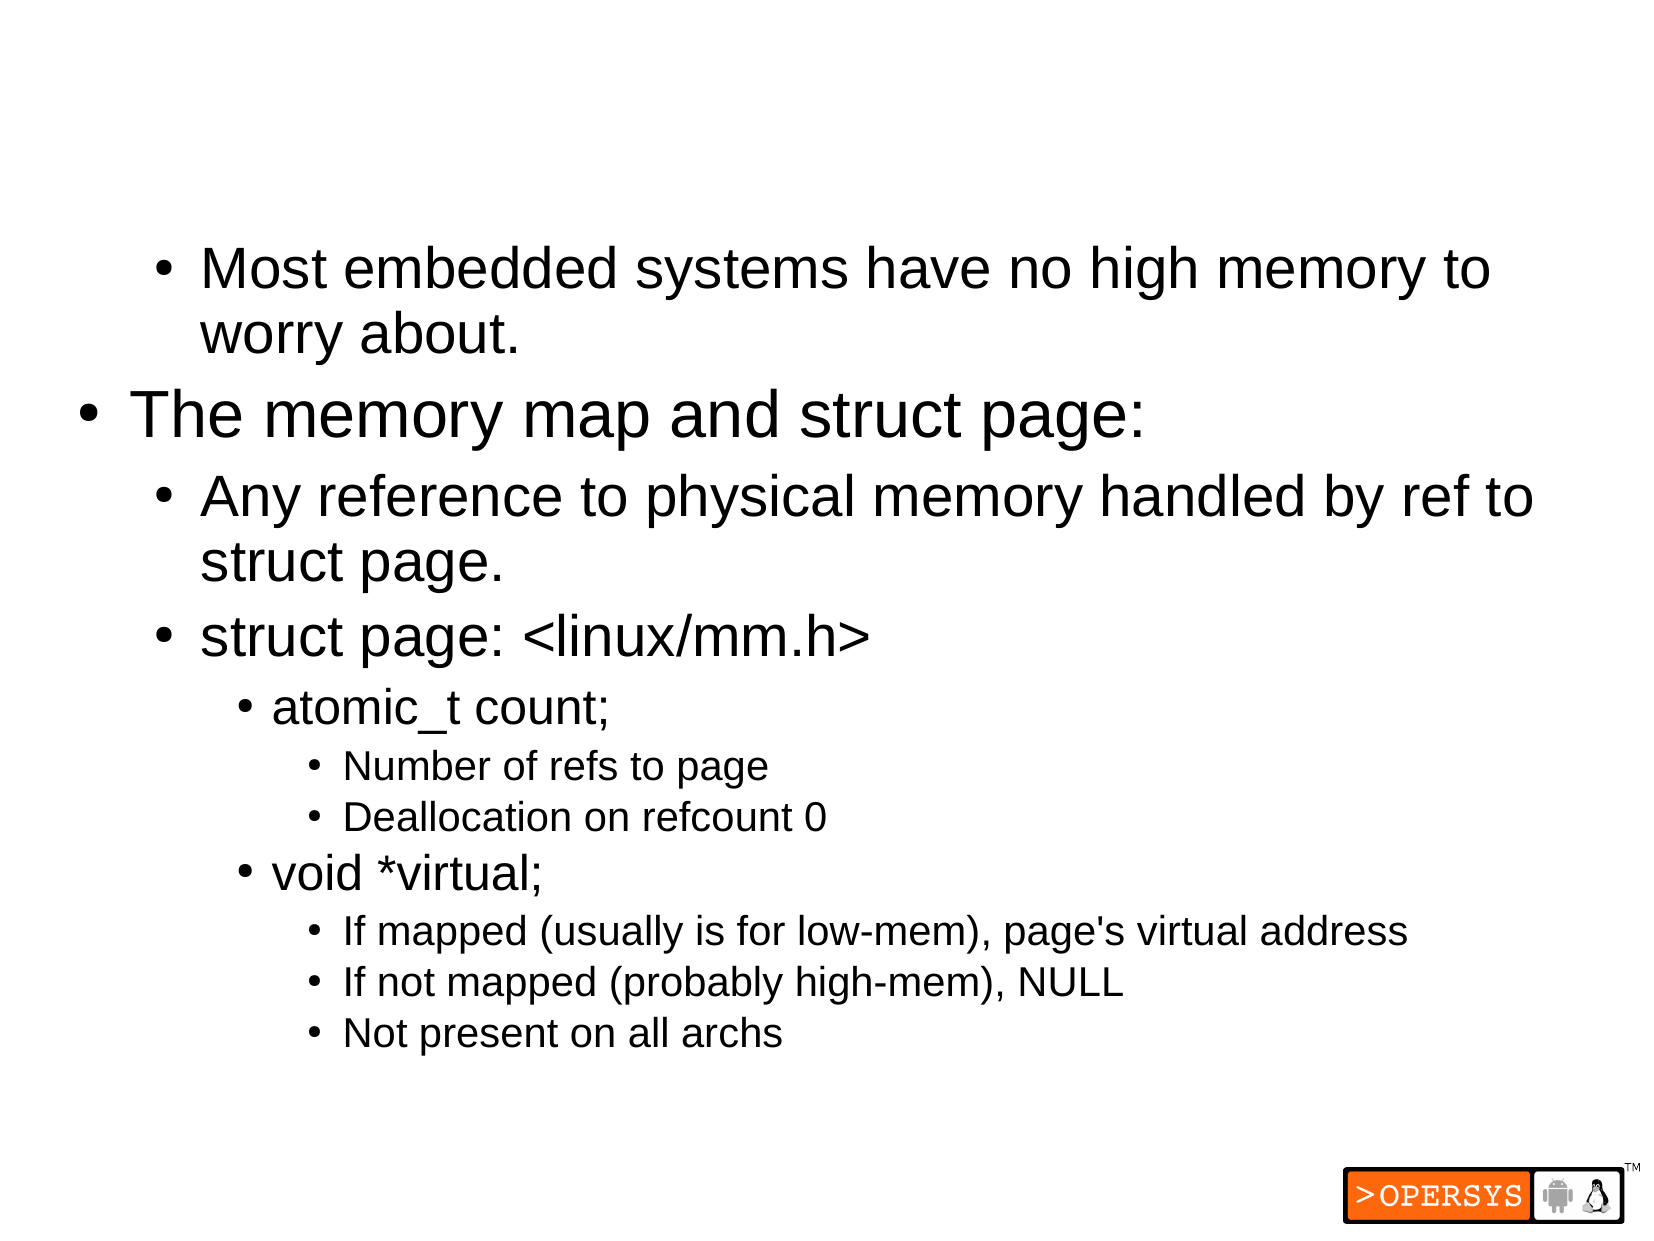

# Most embedded systems have no high memory to worry about.
The memory map and struct page:
Any reference to physical memory handled by ref to struct page.
struct page: <linux/mm.h>
atomic_t count;
Number of refs to page
Deallocation on refcount 0
void *virtual;
If mapped (usually is for low-mem), page's virtual address
If not mapped (probably high-mem), NULL
Not present on all archs